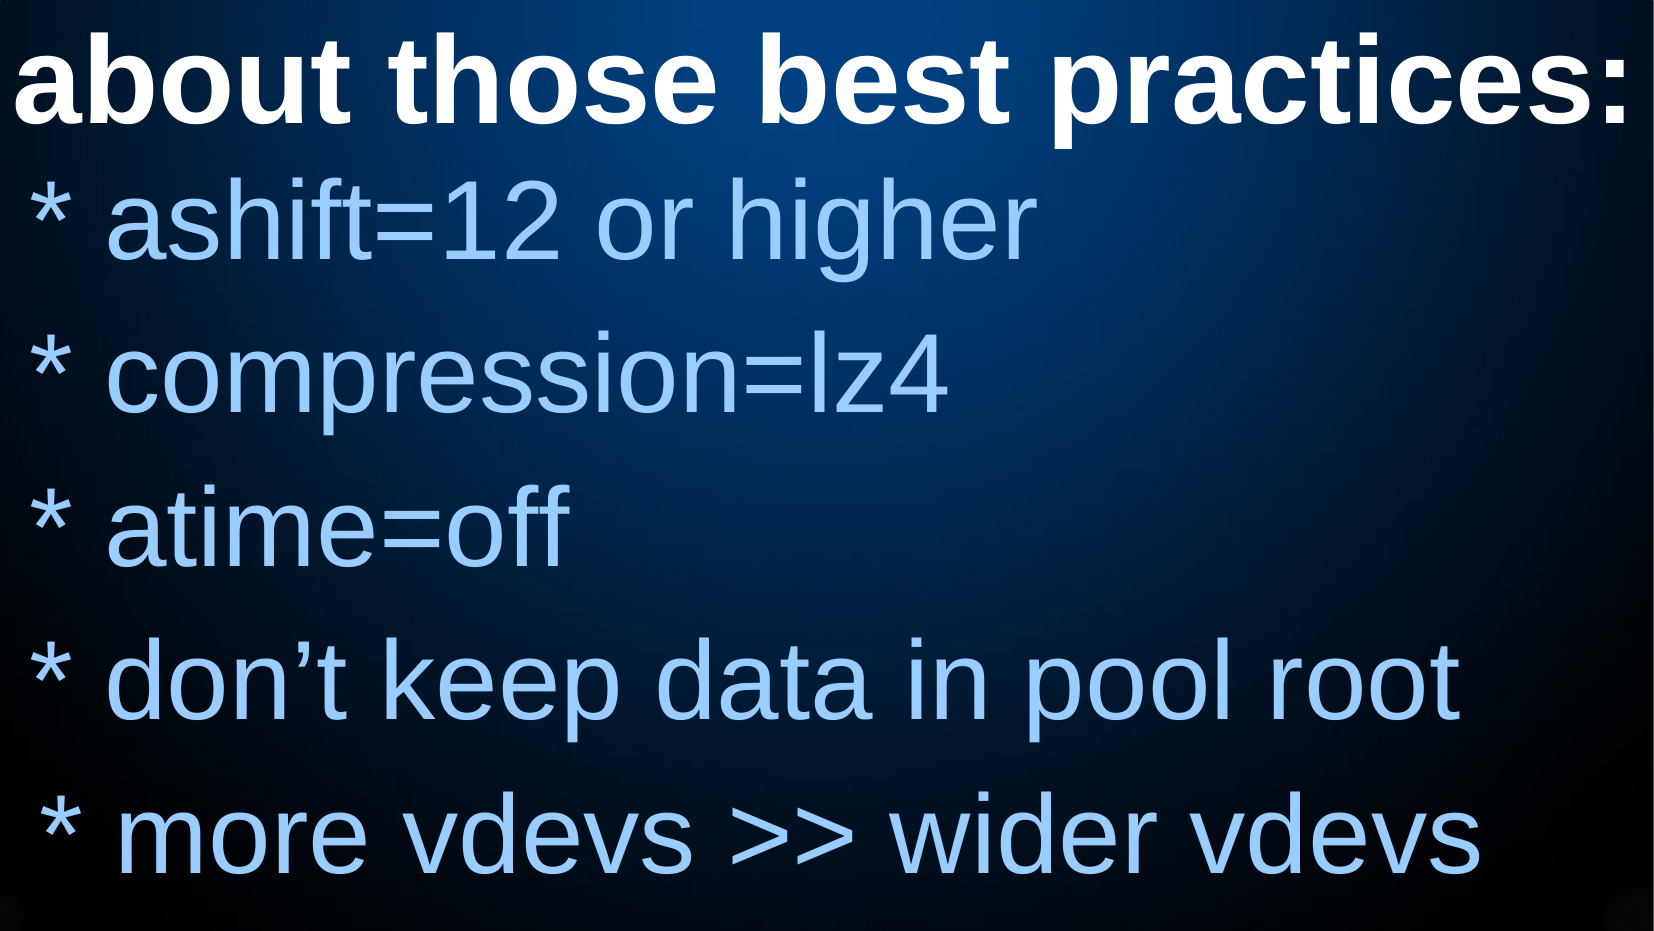

# about those best practices:
* ashift=12 or higher
* compression=lz4
* atime=off
* don’t keep data in pool root
 * more vdevs >> wider vdevs